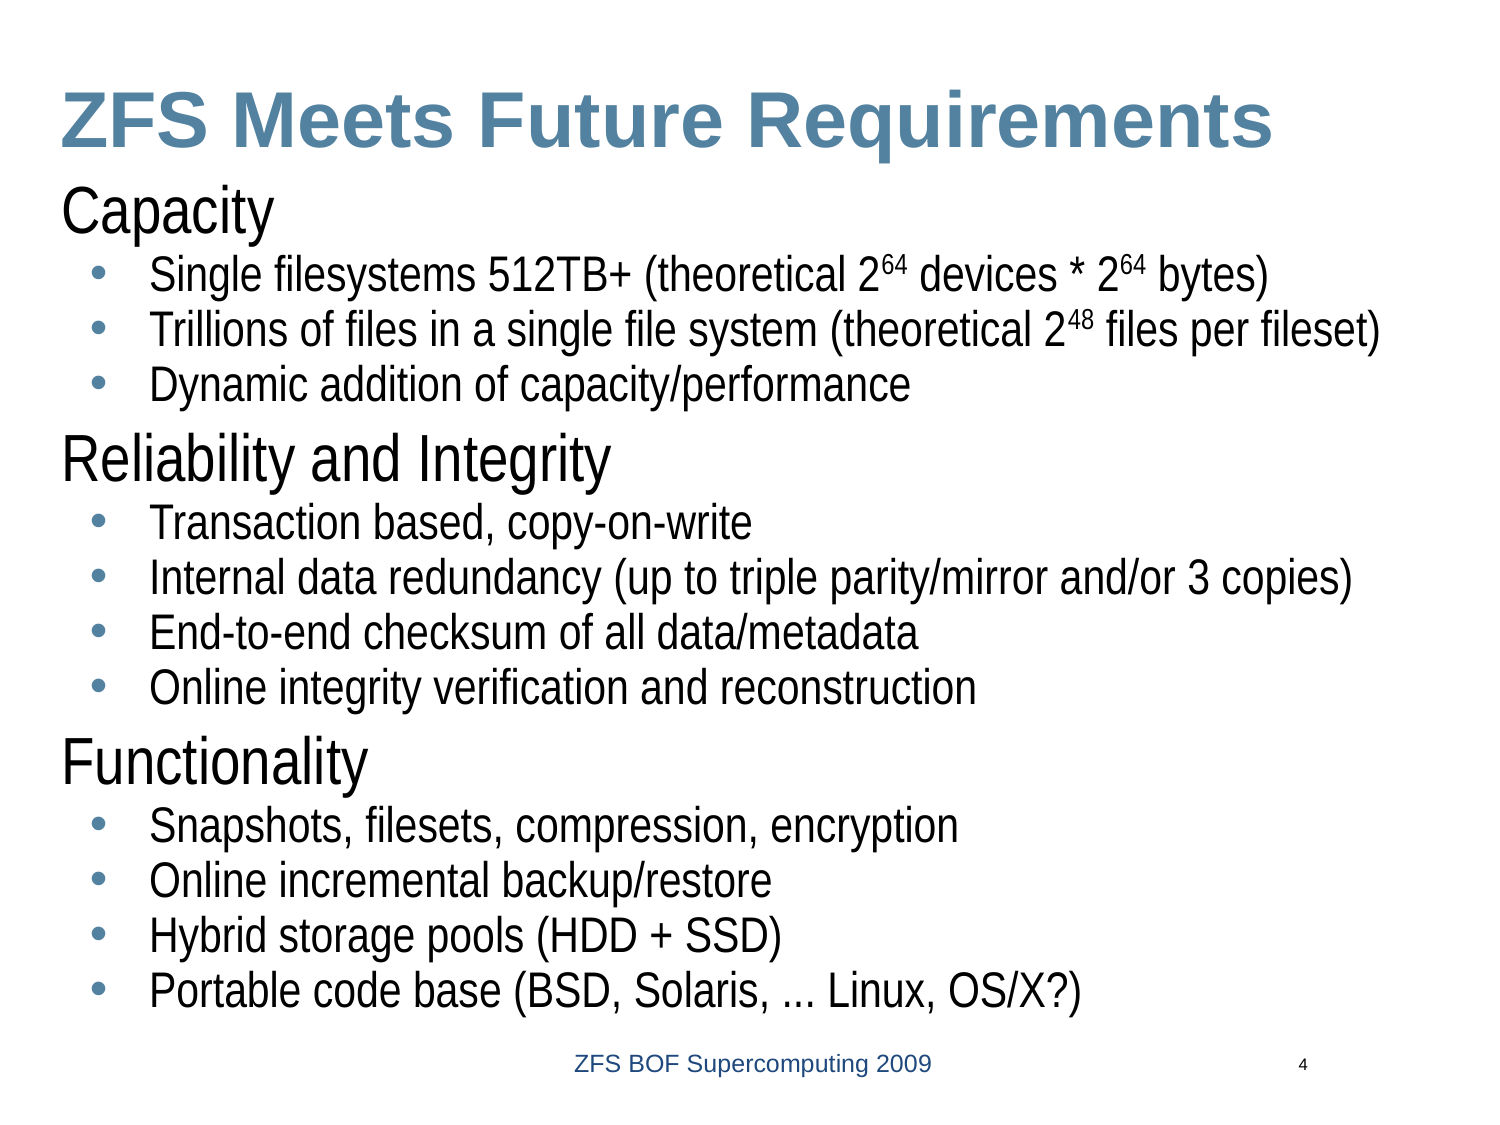

# ZFS Meets Future Requirements
Capacity
Single filesystems 512TB+ (theoretical 264 devices * 264 bytes)
Trillions of files in a single file system (theoretical 248 files per fileset)
Dynamic addition of capacity/performance
Reliability and Integrity
Transaction based, copy-on-write
Internal data redundancy (up to triple parity/mirror and/or 3 copies)
End-to-end checksum of all data/metadata
Online integrity verification and reconstruction
Functionality
Snapshots, filesets, compression, encryption
Online incremental backup/restore
Hybrid storage pools (HDD + SSD)
Portable code base (BSD, Solaris, ... Linux, OS/X?)
ZFS BOF Supercomputing 2009